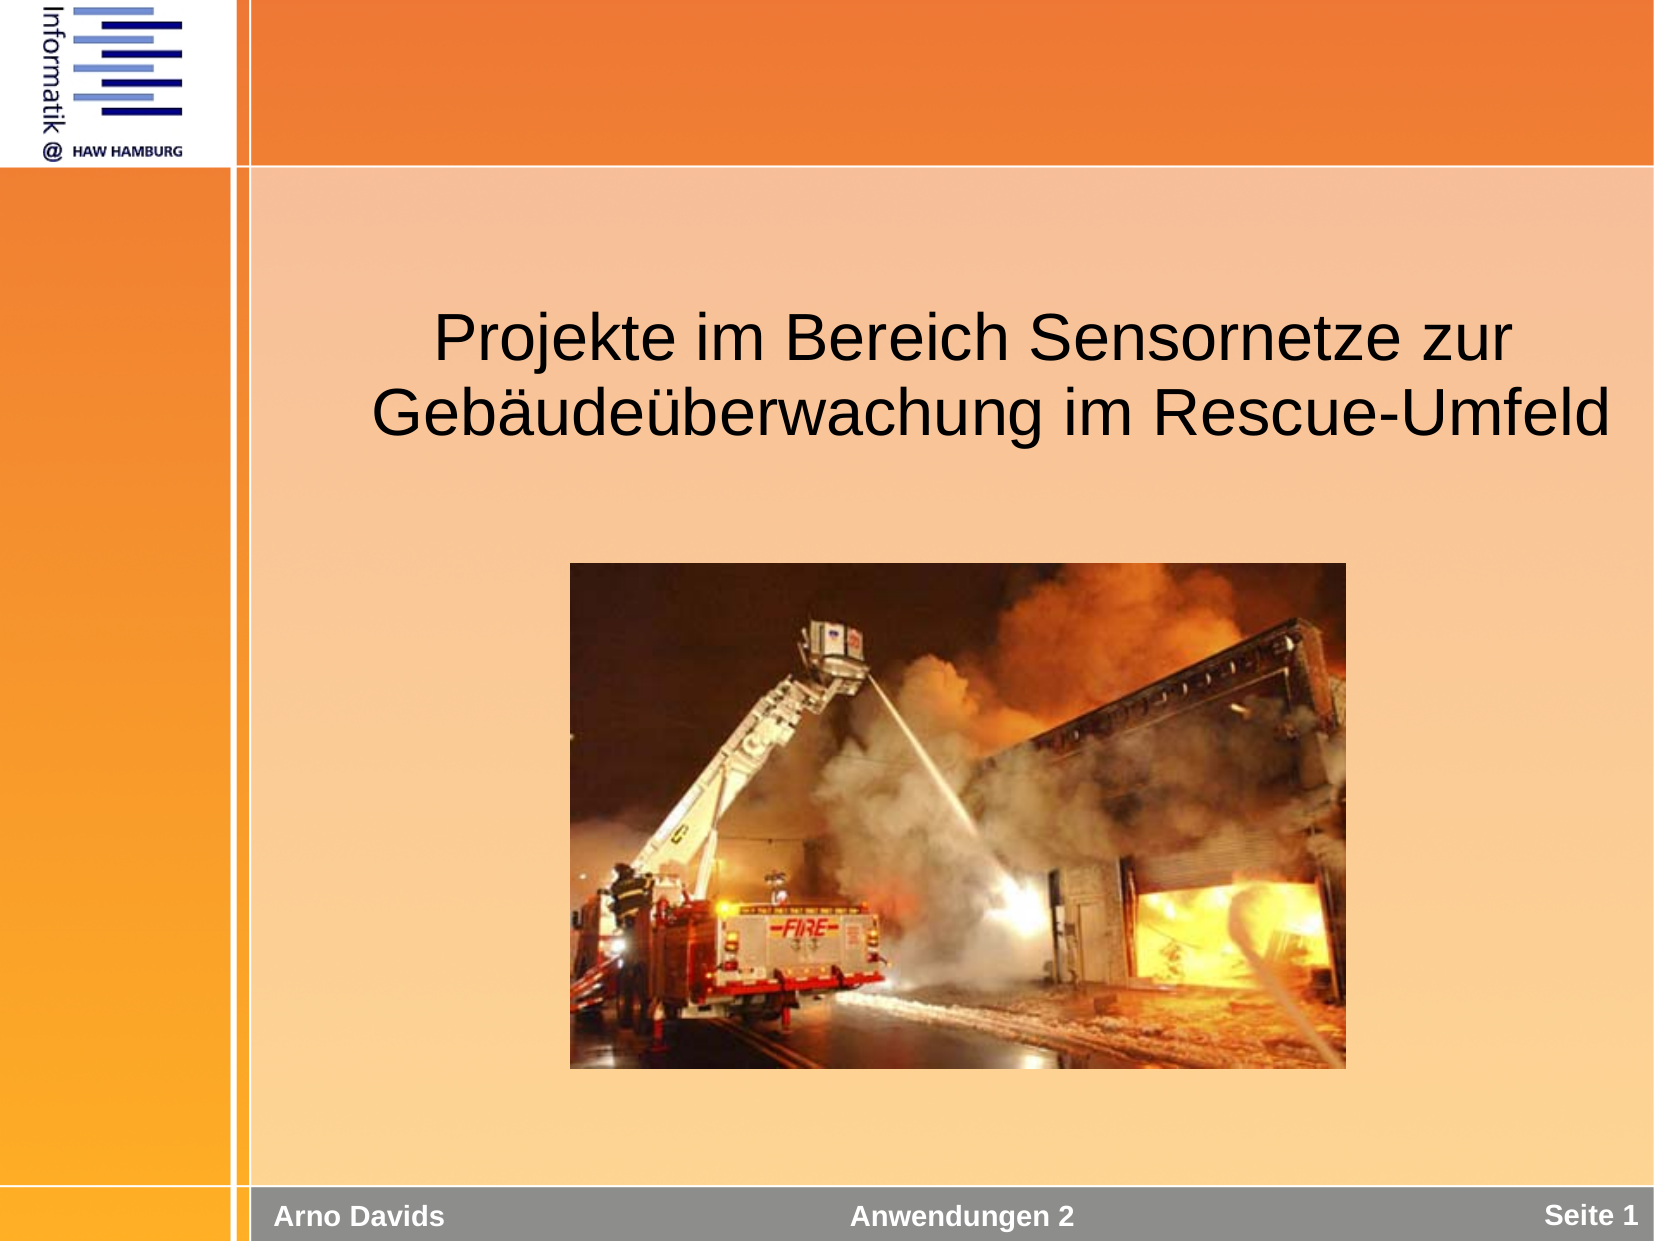

#
Projekte im Bereich Sensornetze zur Gebäudeüberwachung im Rescue-Umfeld